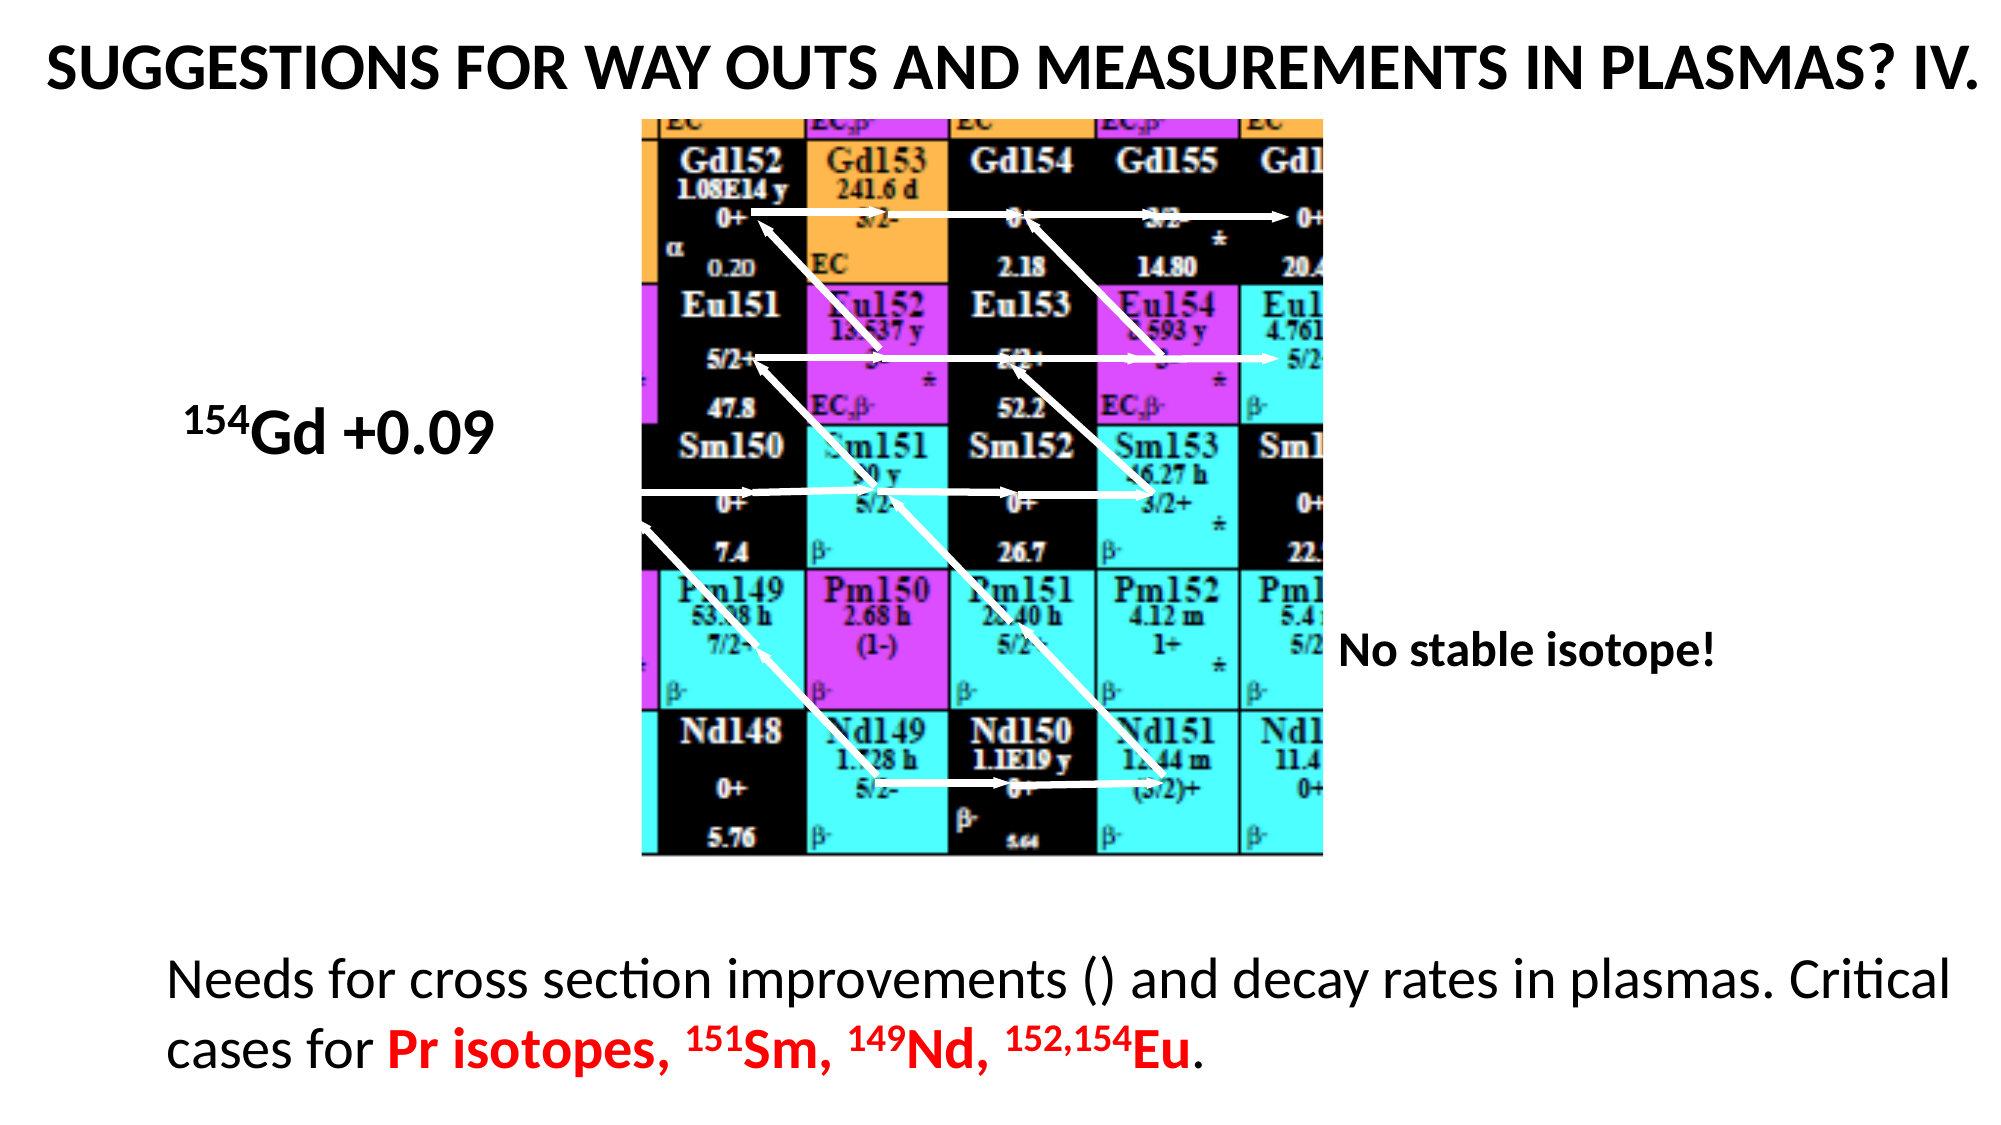

SUGGESTIONS FOR WAY OUTS AND MEASUREMENTS IN PLASMAS? IV.
154Gd +0.09
No stable isotope!
Needs for cross section improvements () and decay rates in plasmas. Critical cases for Pr isotopes, 151Sm, 149Nd, 152,154Eu.